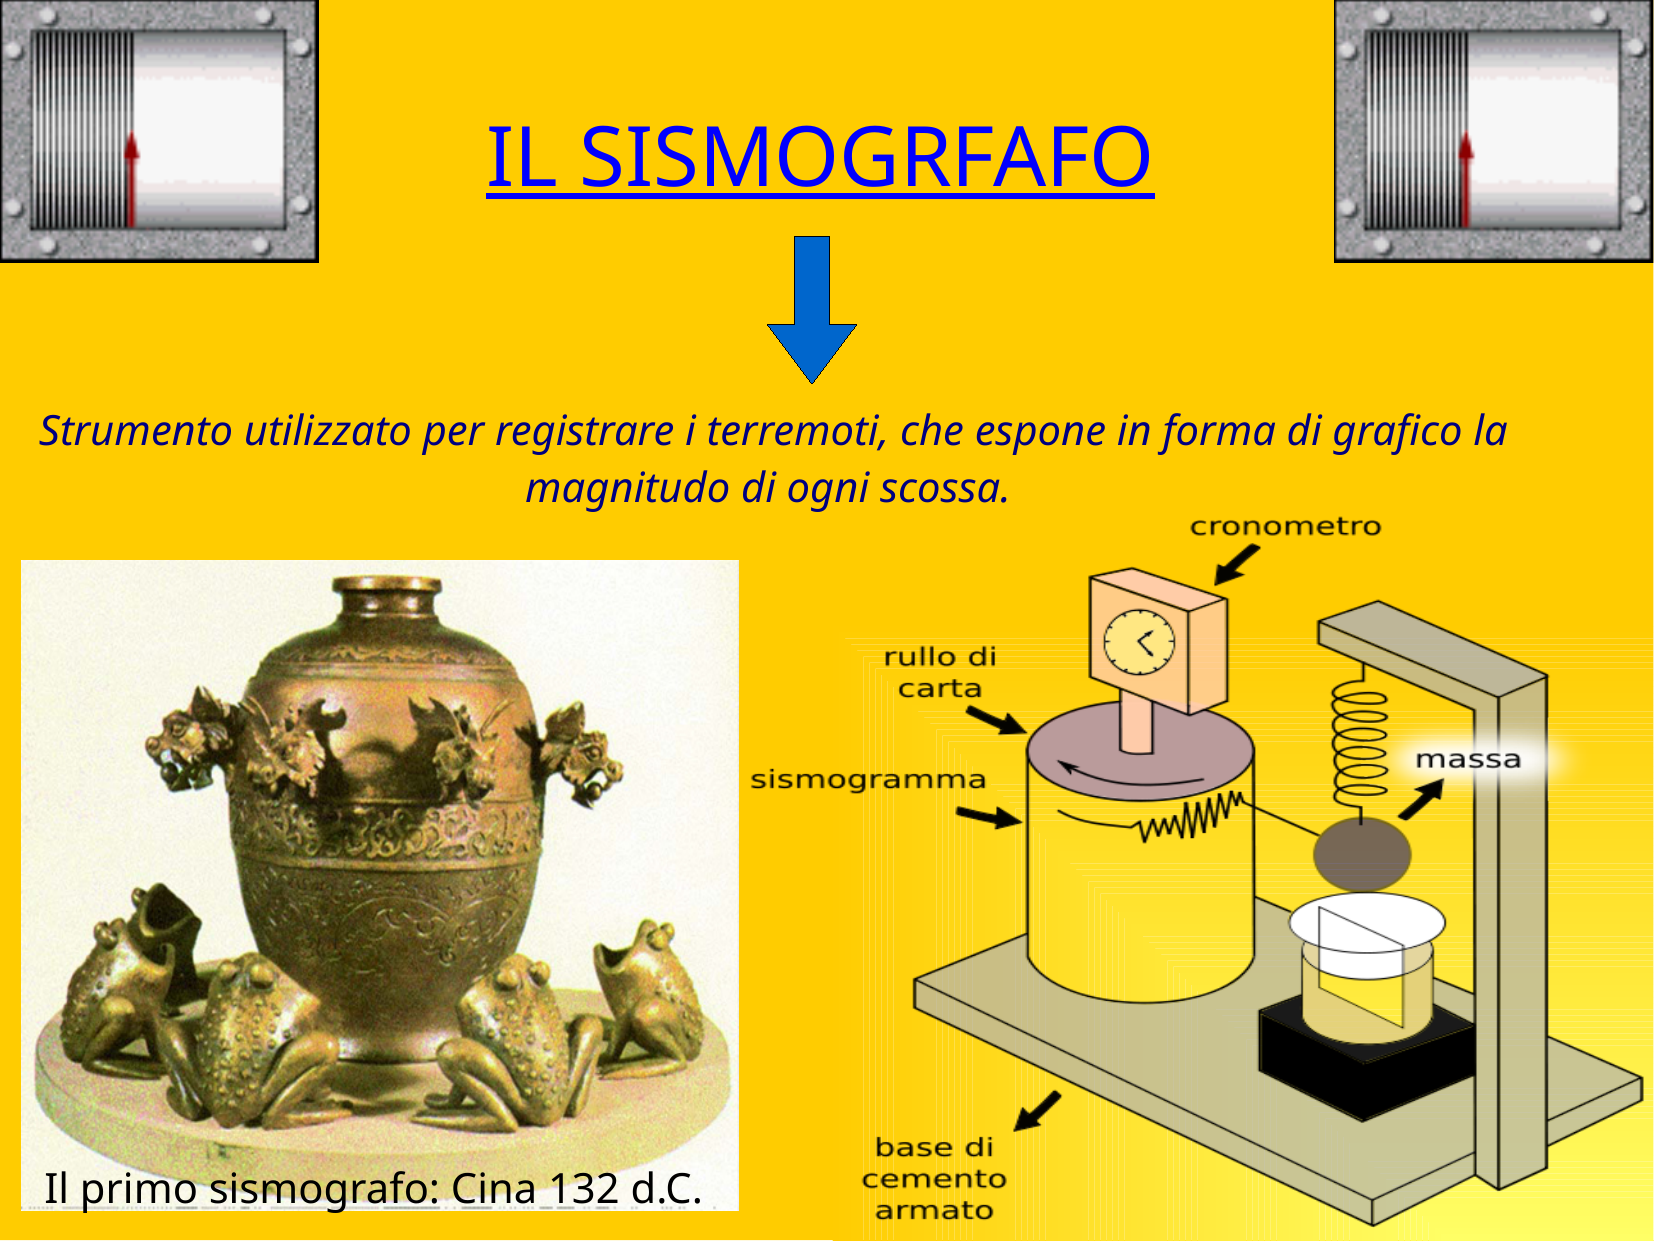

# IL SISMOGRFAFO
Strumento utilizzato per registrare i terremoti, che espone in forma di grafico la magnitudo di ogni scossa.
Il primo sismografo: Cina 132 d.C.